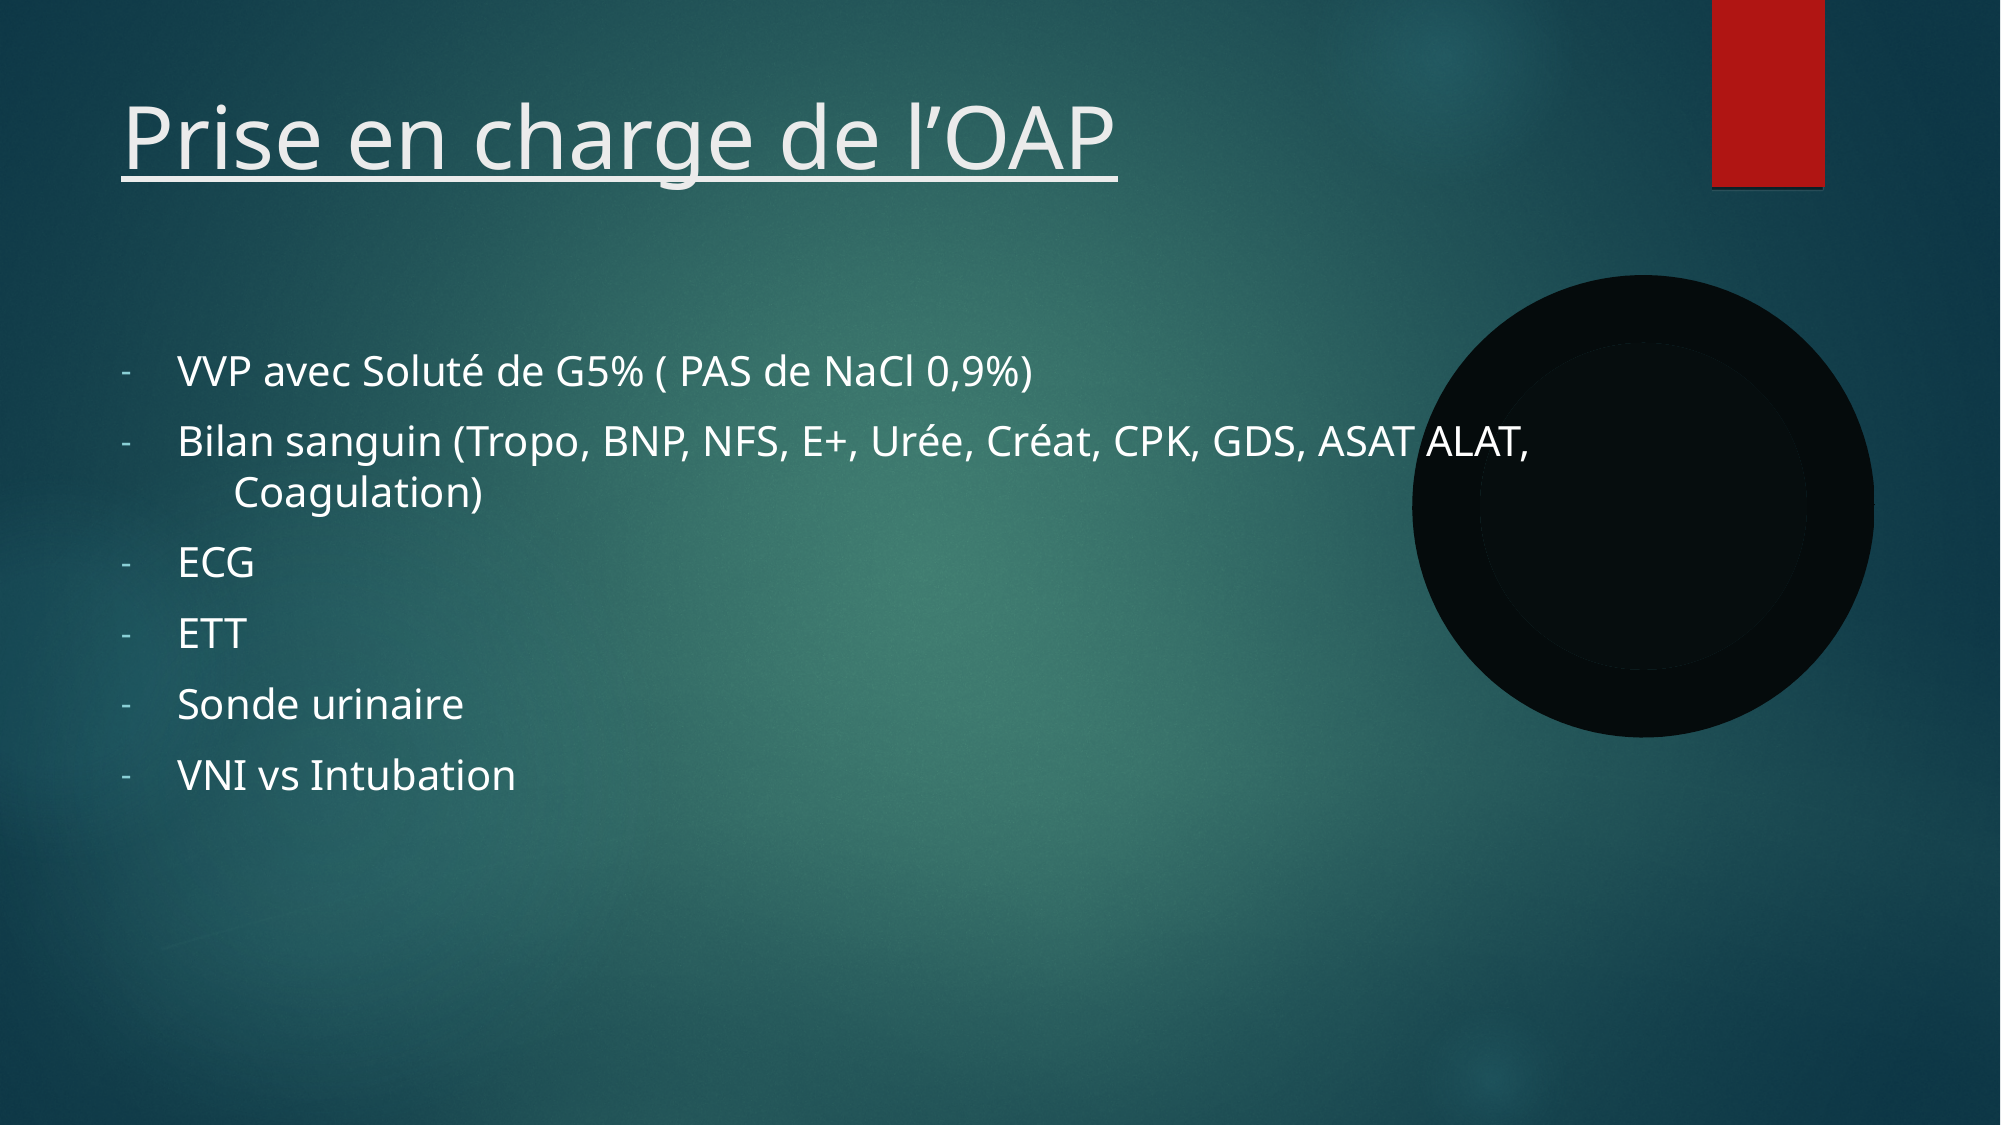

# Prise en charge de l’OAP
VVP avec Soluté de G5% ( PAS de NaCl 0,9%)
Bilan sanguin (Tropo, BNP, NFS, E+, Urée, Créat, CPK, GDS, ASAT ALAT, Coagulation)
ECG
ETT
Sonde urinaire
VNI vs Intubation